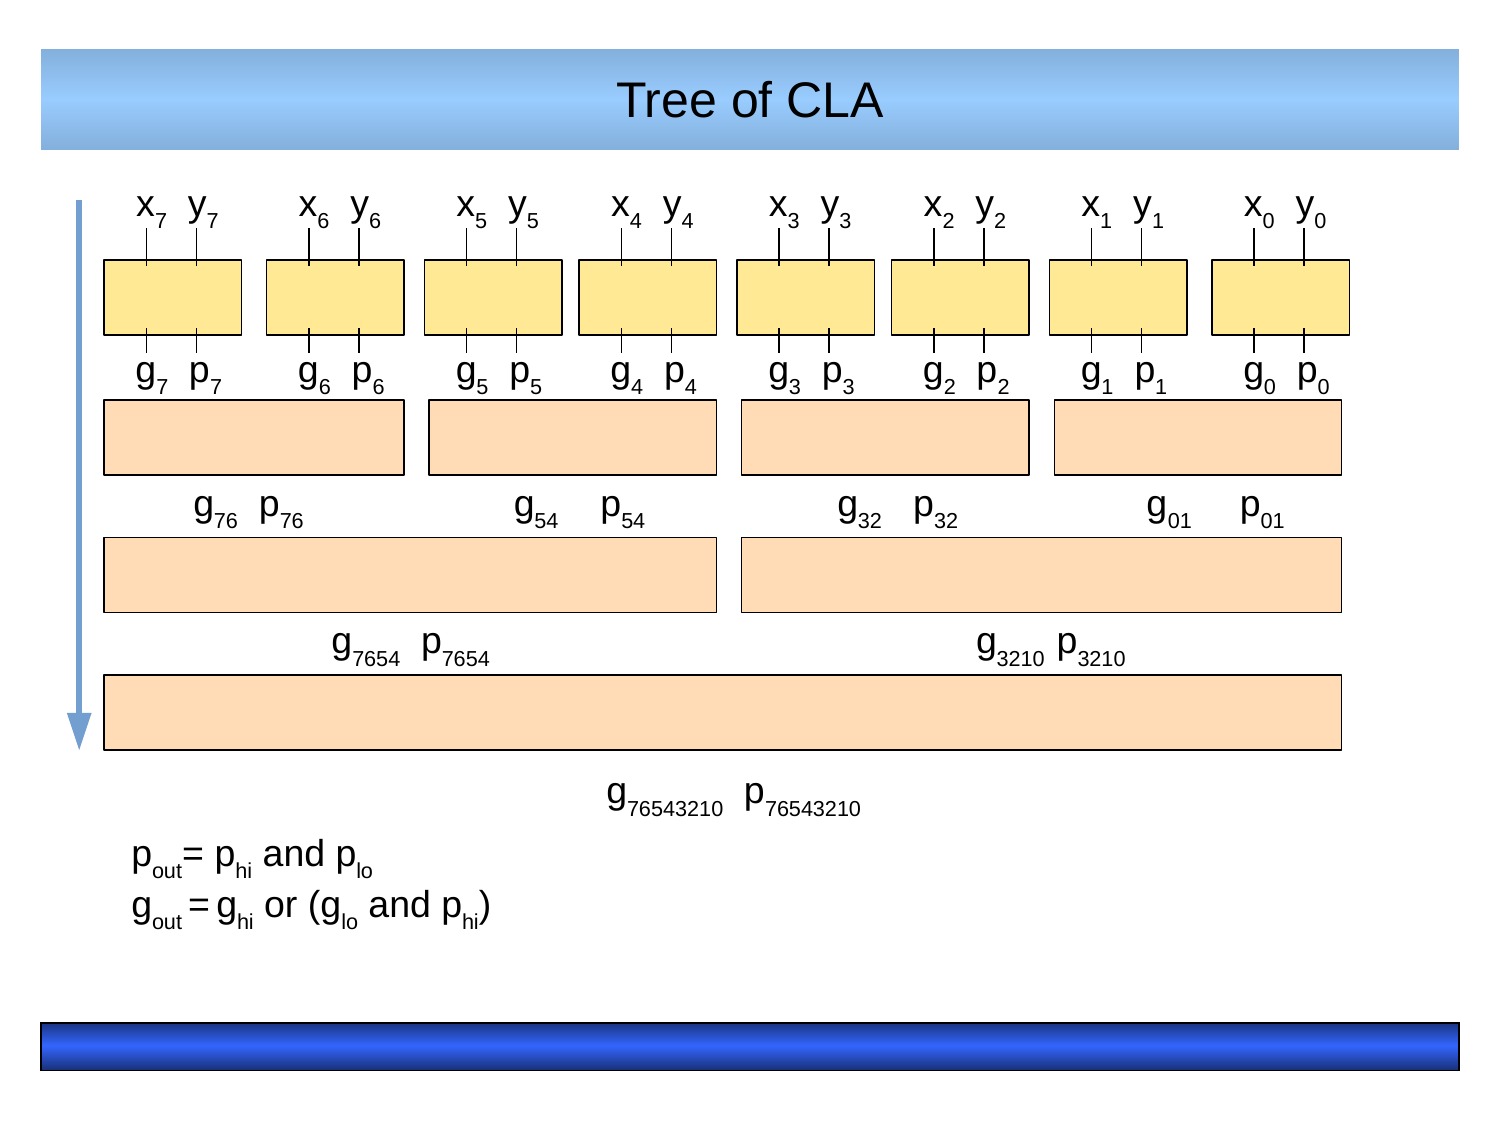

# Tree of CLA
x7 y7
g7 p7
x6 y6
g6 p6
x5 y5
g5 p5
x4 y4
g4 p4
x3 y3
g3 p3
x2 y2
g2 p2
x1 y1
x0 y0
g0 p0
g1 p1
g76 p76 g54 p54 g32 p32 g01 p01
g7654 p7654 g3210 p3210
g76543210 p76543210
pout= phi and plo
gout = ghi or (glo and phi)